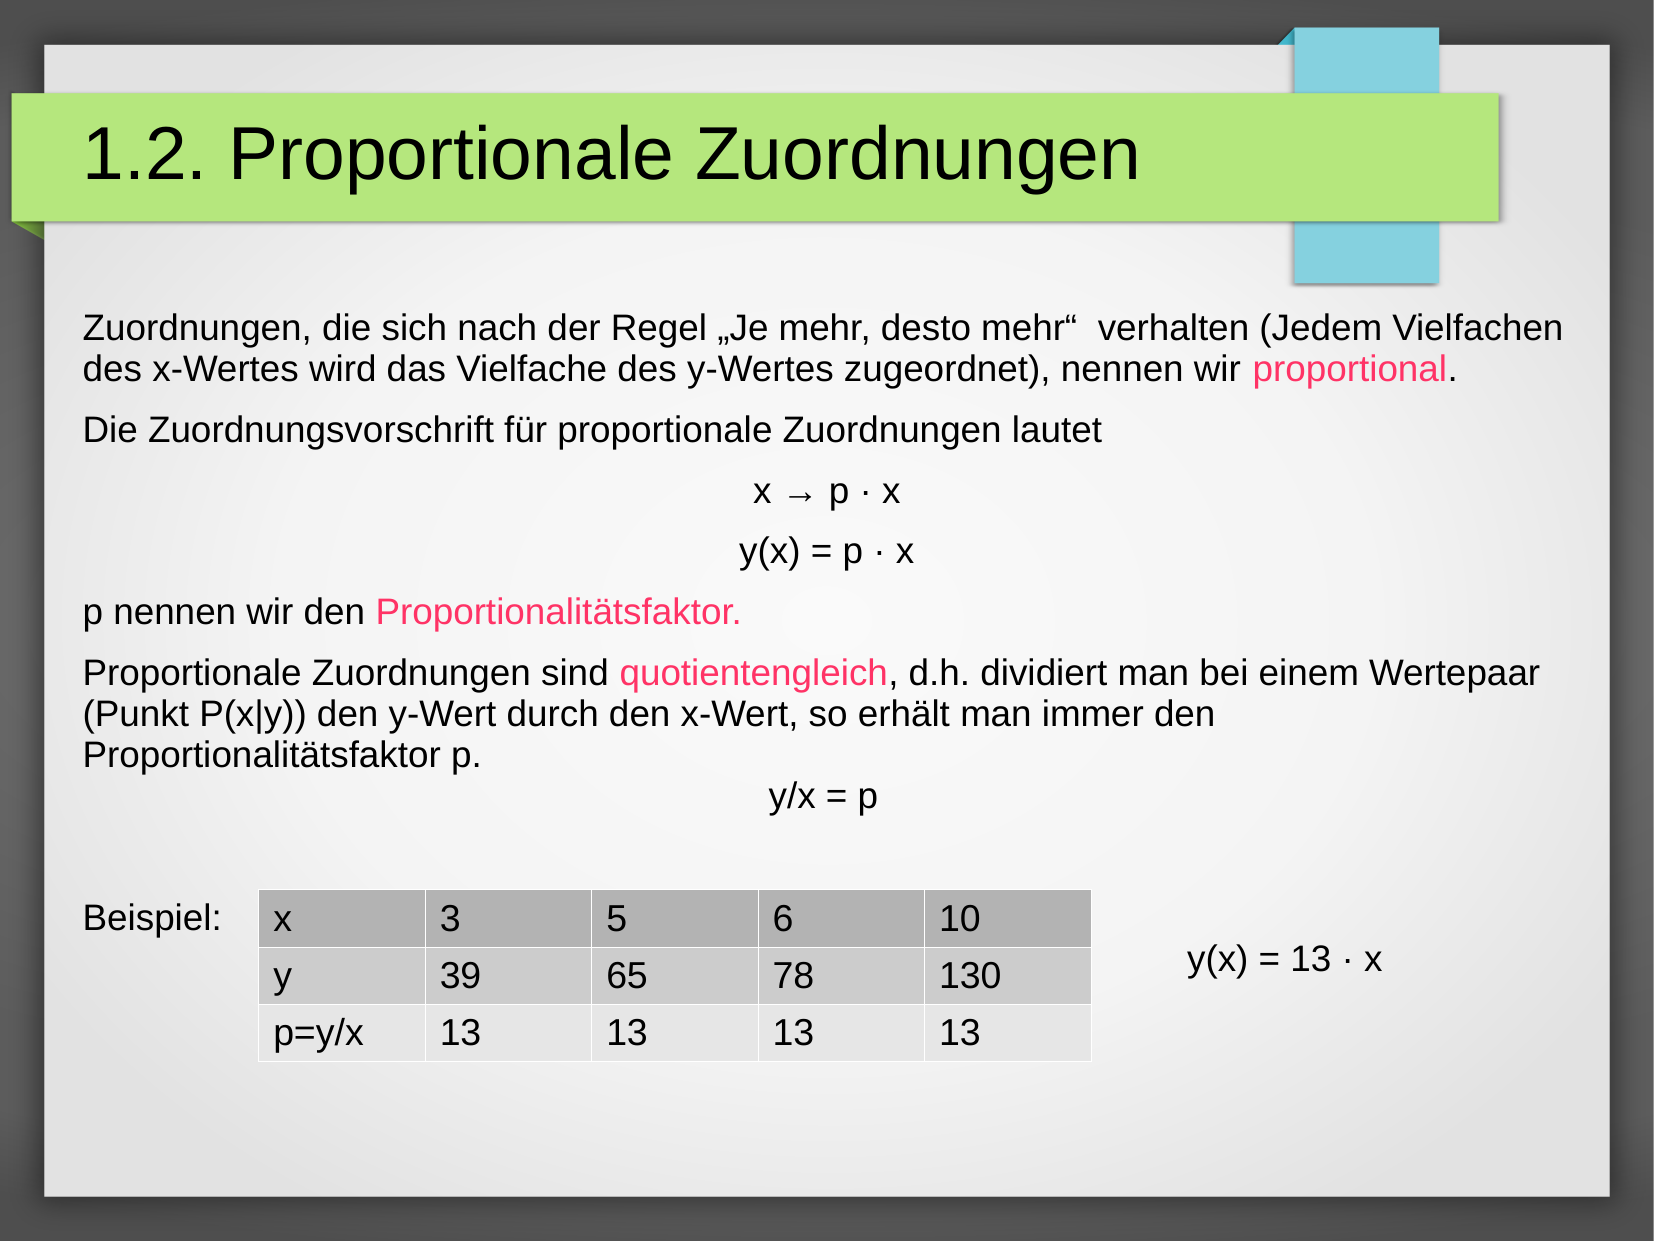

# 1.2. Proportionale Zuordnungen
Zuordnungen, die sich nach der Regel „Je mehr, desto mehr“ verhalten (Jedem Vielfachen des x-Wertes wird das Vielfache des y-Wertes zugeordnet), nennen wir proportional.
Die Zuordnungsvorschrift für proportionale Zuordnungen lautet
x → p · x
y(x) = p · x
p nennen wir den Proportionalitätsfaktor.
Proportionale Zuordnungen sind quotientengleich, d.h. dividiert man bei einem Wertepaar (Punkt P(x|y)) den y-Wert durch den x-Wert, so erhält man immer den Proportionalitätsfaktor p.
 y/x = p
Beispiel:
																						y(x) = 13 · x
| x | 3 | 5 | 6 | 10 |
| --- | --- | --- | --- | --- |
| y | 39 | 65 | 78 | 130 |
| p=y/x | 13 | 13 | 13 | 13 |